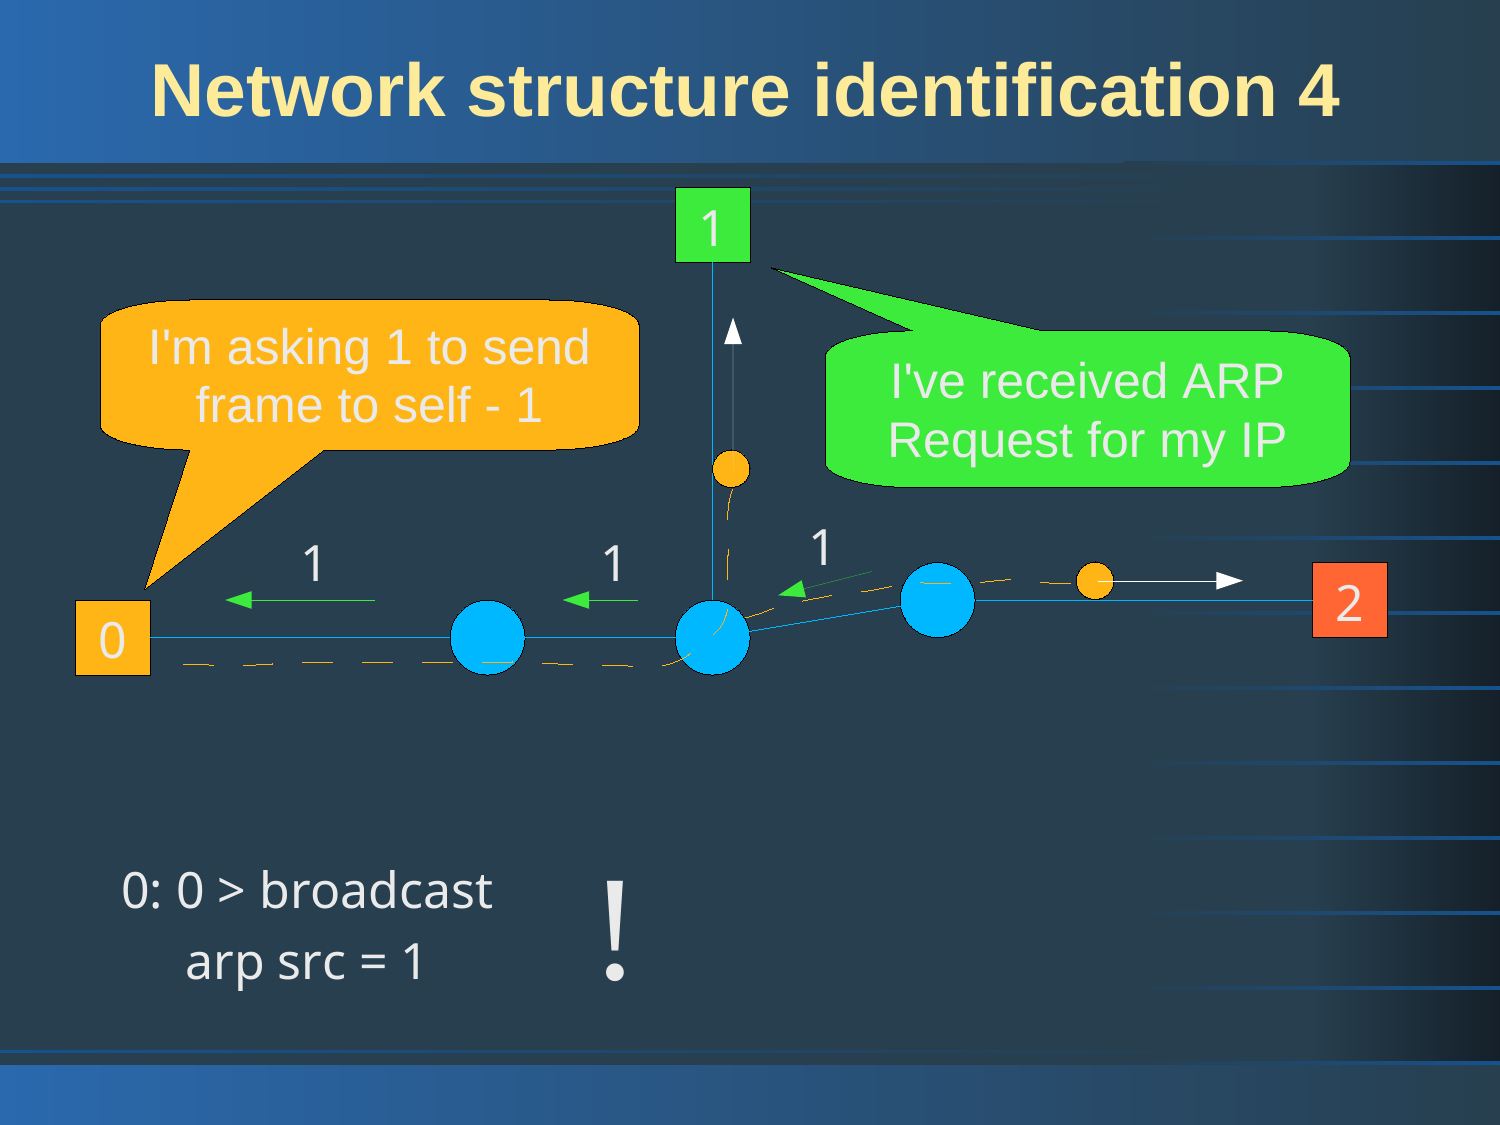

# Network structure identification 4
1
I'm asking 1 to send frame to self - 1
I've received ARP Request for my IP
1
1
1
2
0
!
0: 0 > broadcast
arp src = 1